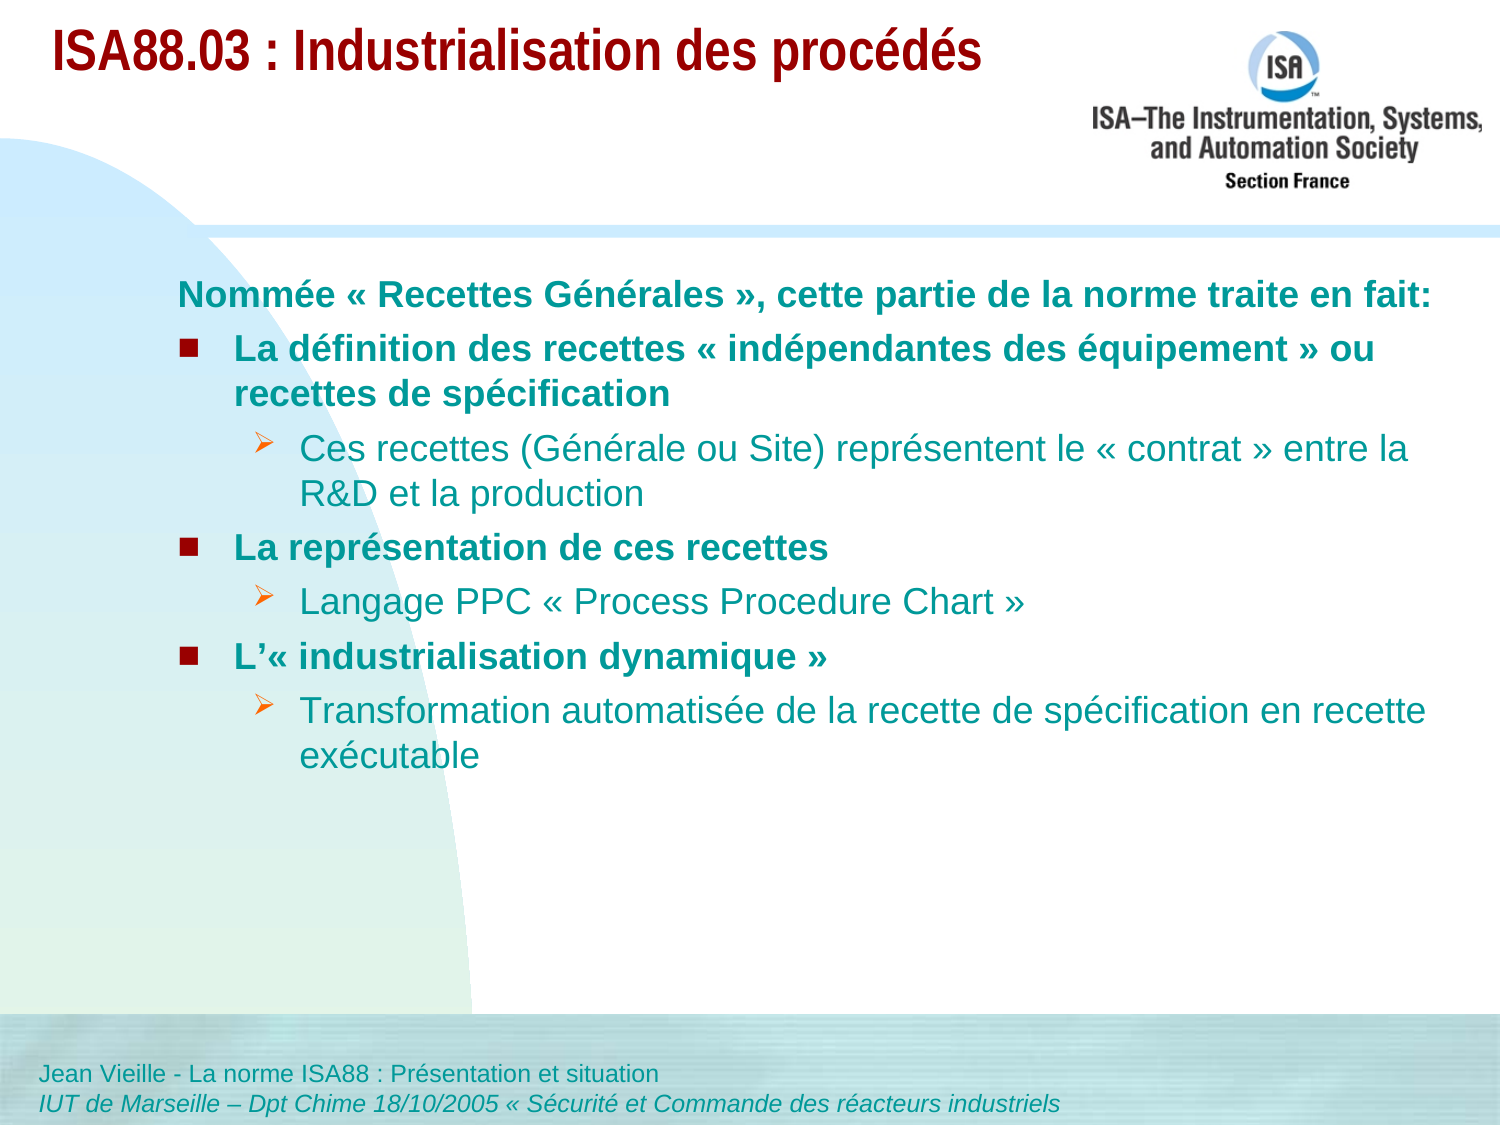

# ISA88.03 : Industrialisation des procédés
Nommée « Recettes Générales », cette partie de la norme traite en fait:
La définition des recettes « indépendantes des équipement » ou recettes de spécification
Ces recettes (Générale ou Site) représentent le « contrat » entre la R&D et la production
La représentation de ces recettes
Langage PPC « Process Procedure Chart »
L’« industrialisation dynamique »
Transformation automatisée de la recette de spécification en recette exécutable